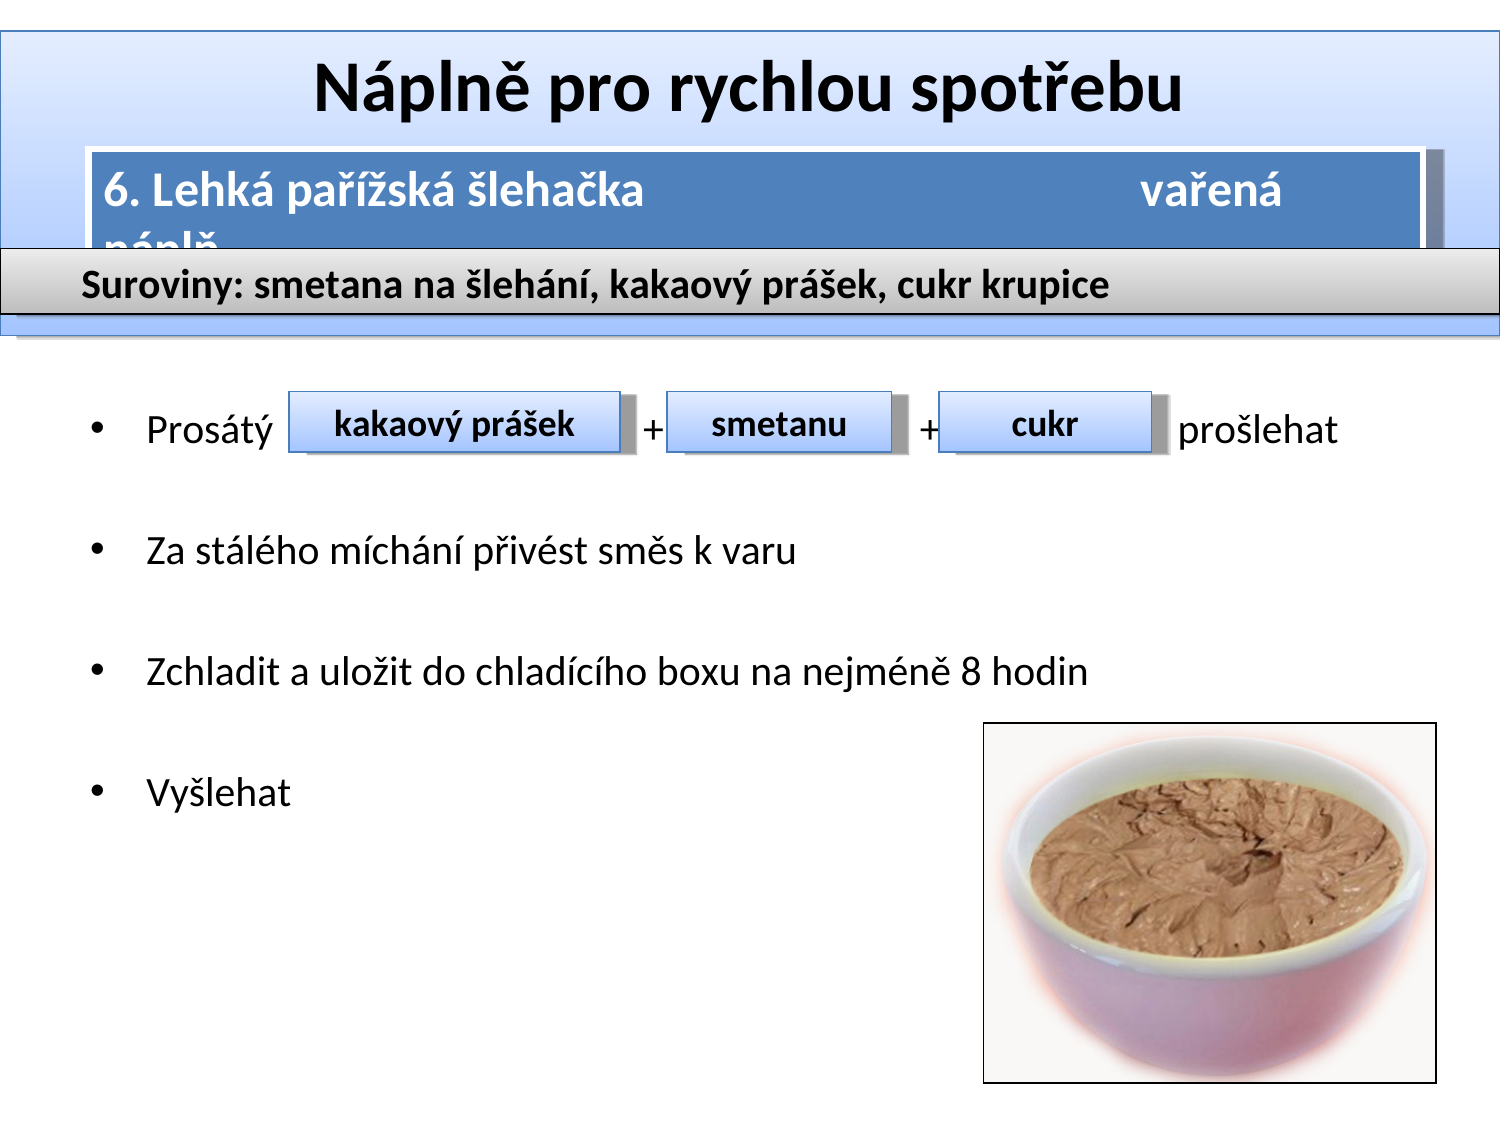

Náplně pro rychlou spotřebu
#
6. Lehká pařížská šlehačka vařená náplň
 Suroviny: smetana na šlehání, kakaový prášek, cukr krupice
Prosátý + + prošlehat
Za stálého míchání přivést směs k varu
Zchladit a uložit do chladícího boxu na nejméně 8 hodin
Vyšlehat
kakaový prášek
smetanu
cukr